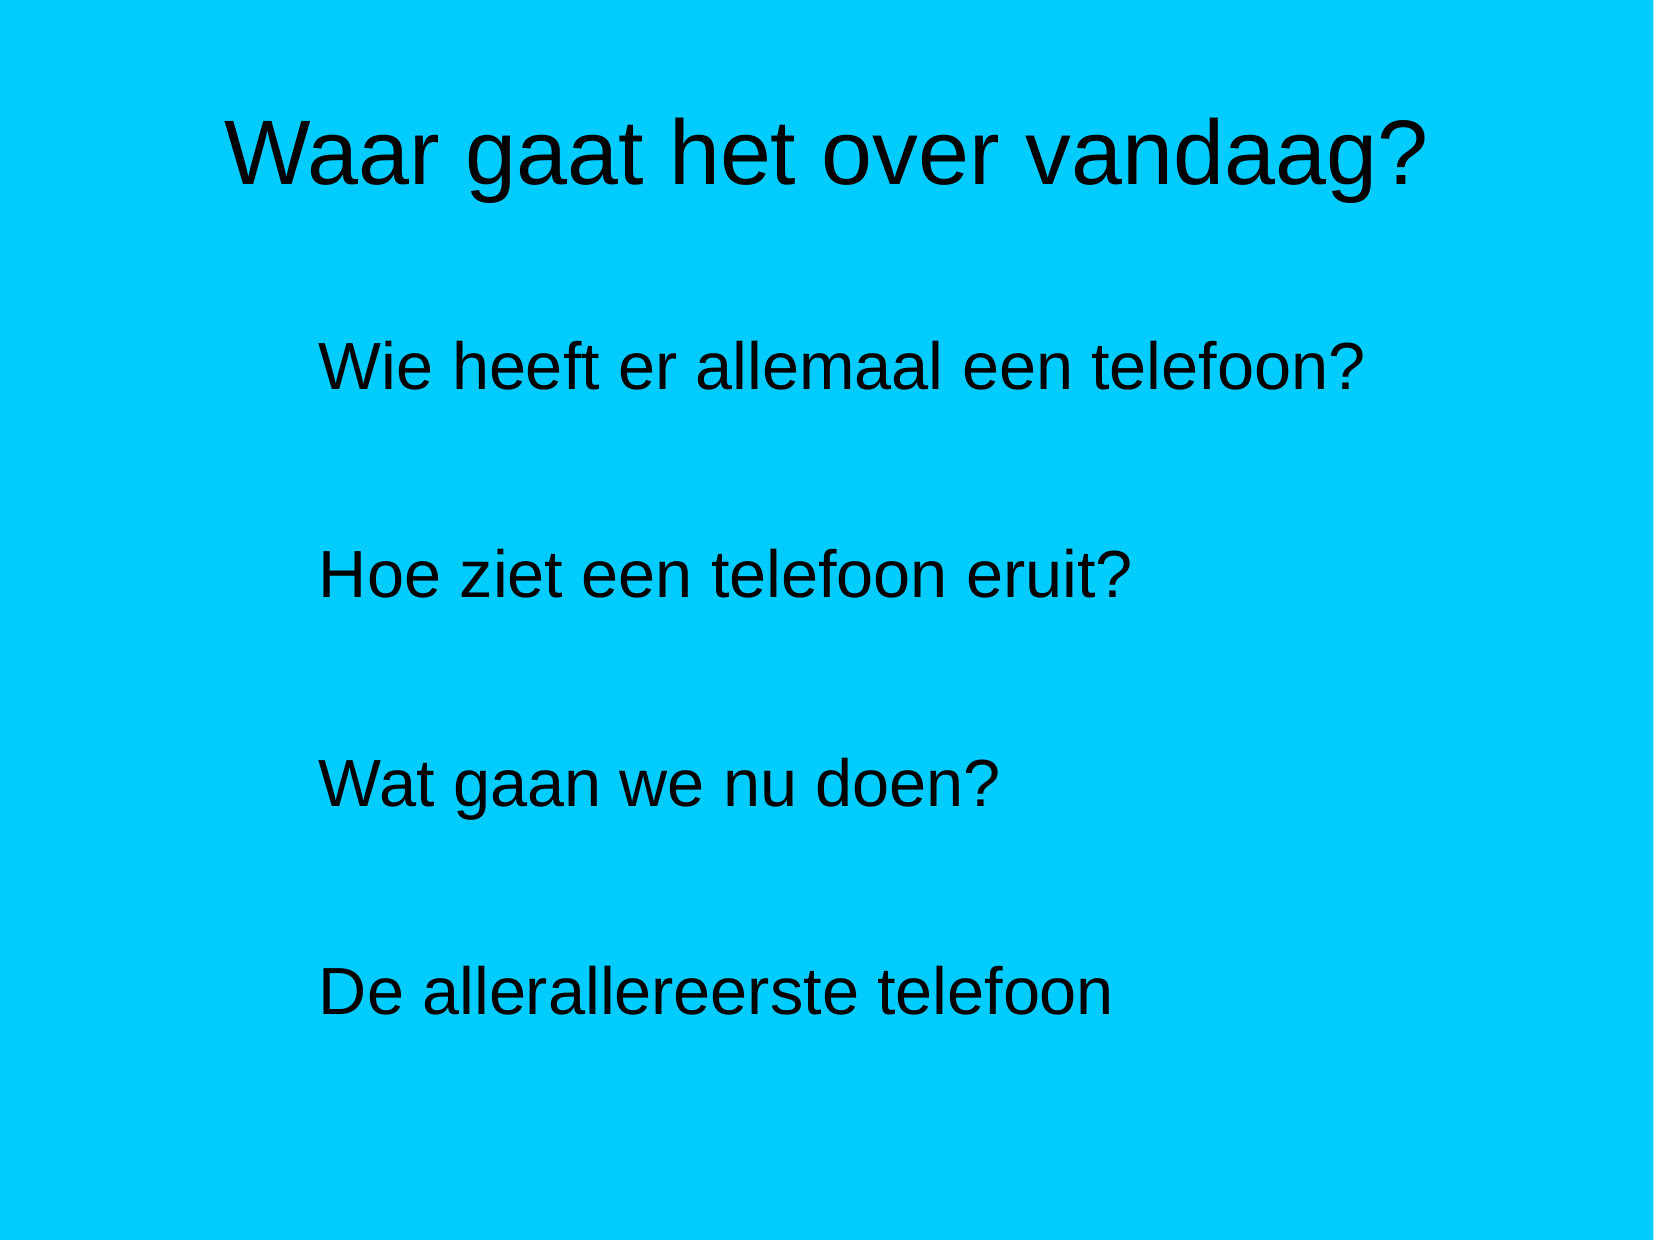

# Waar gaat het over vandaag?
Wie heeft er allemaal een telefoon?
Hoe ziet een telefoon eruit?
Wat gaan we nu doen?
De allerallereerste telefoon